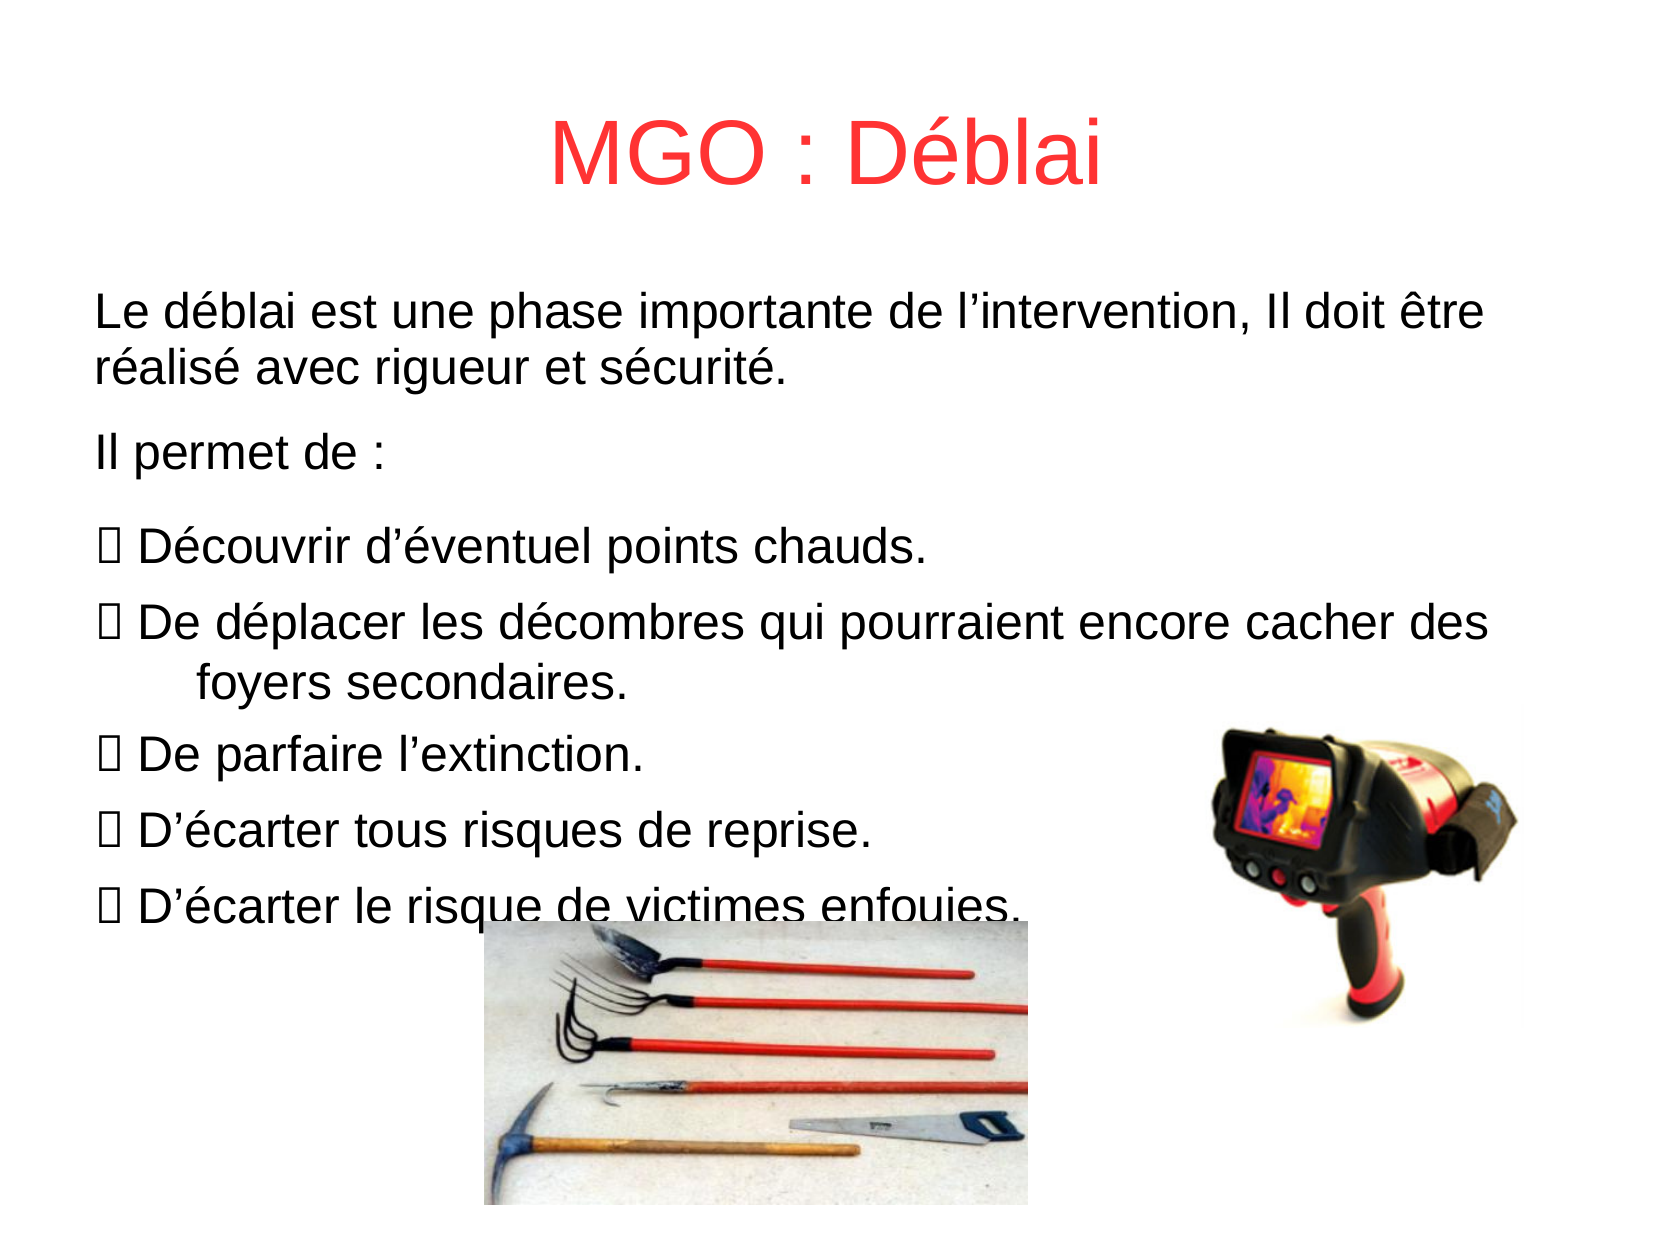

# MGO : Déblai
Le déblai est une phase importante de l’intervention, Il doit être réalisé avec rigueur et sécurité.
Il permet de :
 Découvrir d’éventuel points chauds.
 De déplacer les décombres qui pourraient encore cacher des 		 foyers secondaires.
 De parfaire l’extinction.
 D’écarter tous risques de reprise.
 D’écarter le risque de victimes enfouies.